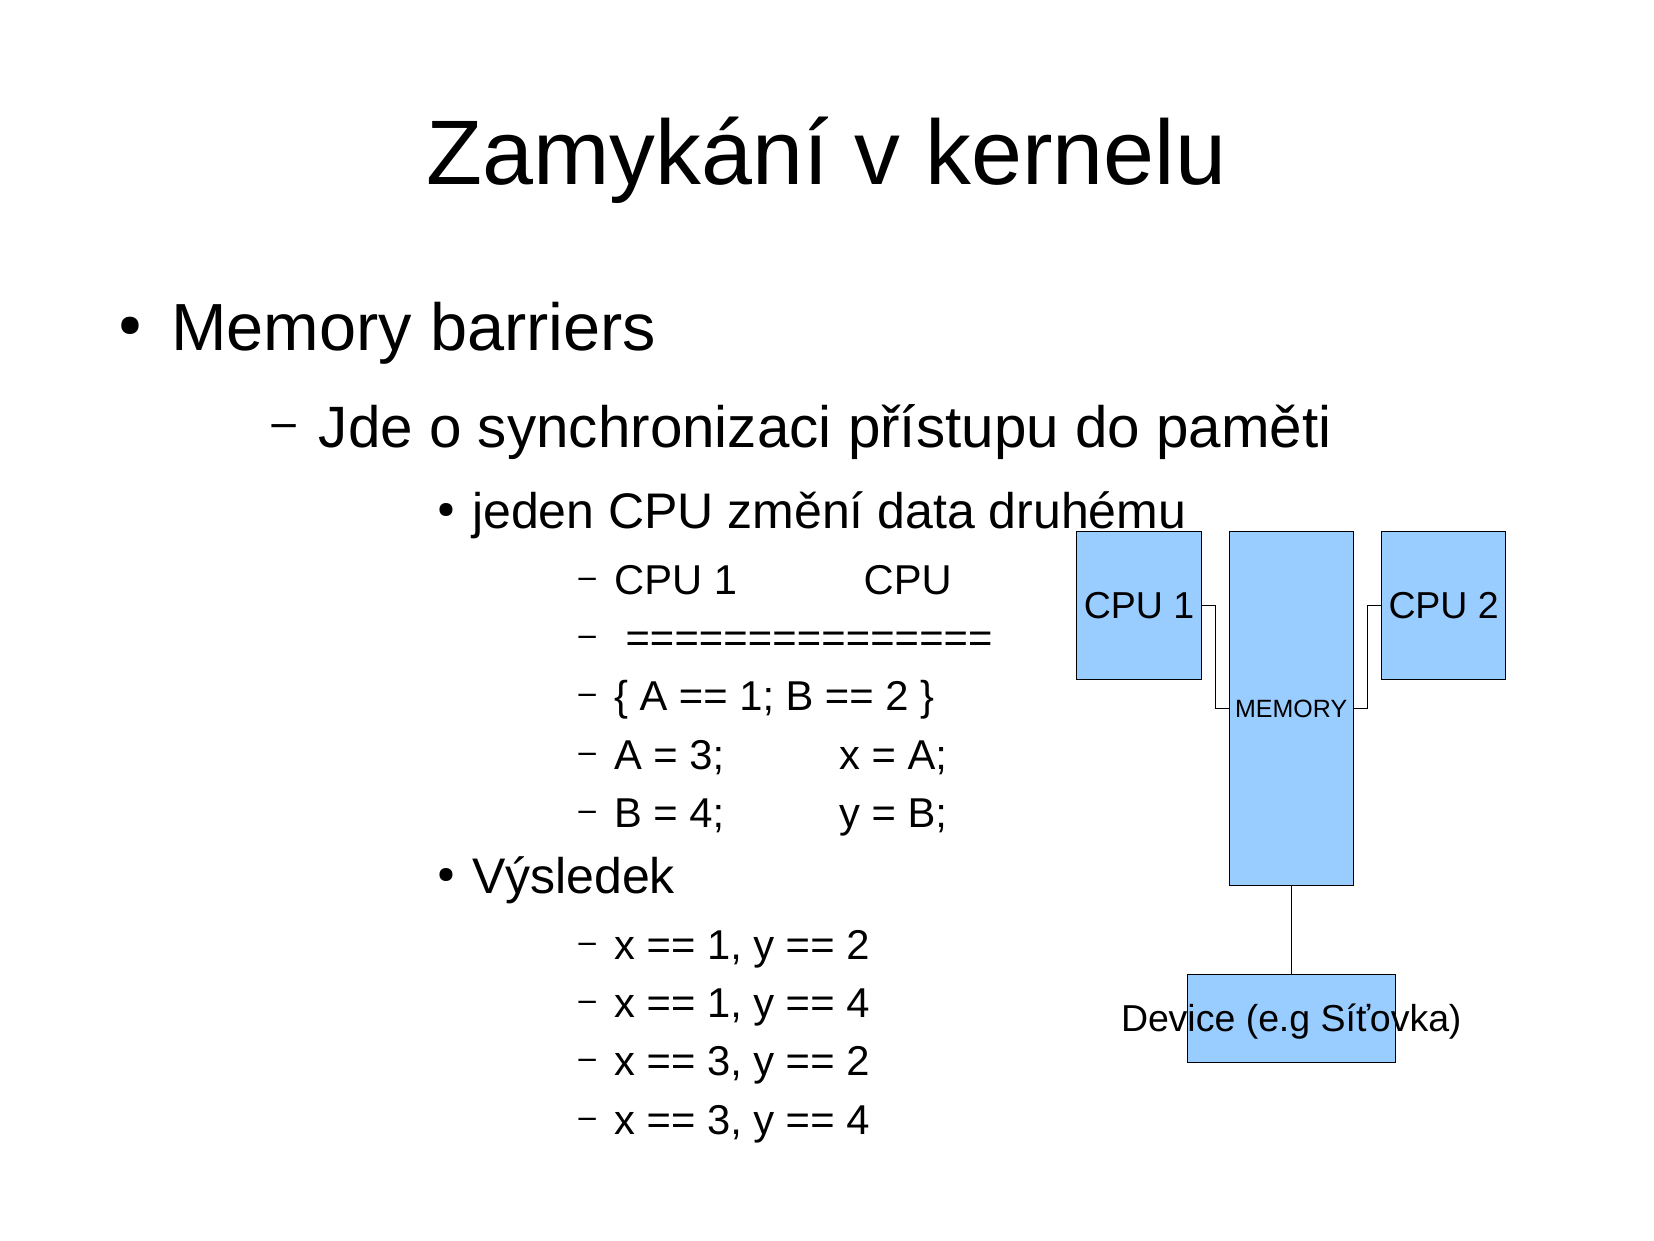

# Zamykání v kernelu
Memory barriers
Jde o synchronizaci přístupu do paměti
jeden CPU změní data druhému
CPU 1 CPU
 ===============
{ A == 1; B == 2 }
A = 3; x = A;
B = 4; y = B;
Výsledek
x == 1, y == 2
x == 1, y == 4
x == 3, y == 2
x == 3, y == 4
CPU 1
MEMORY
CPU 2
Device (e.g Síťovka)